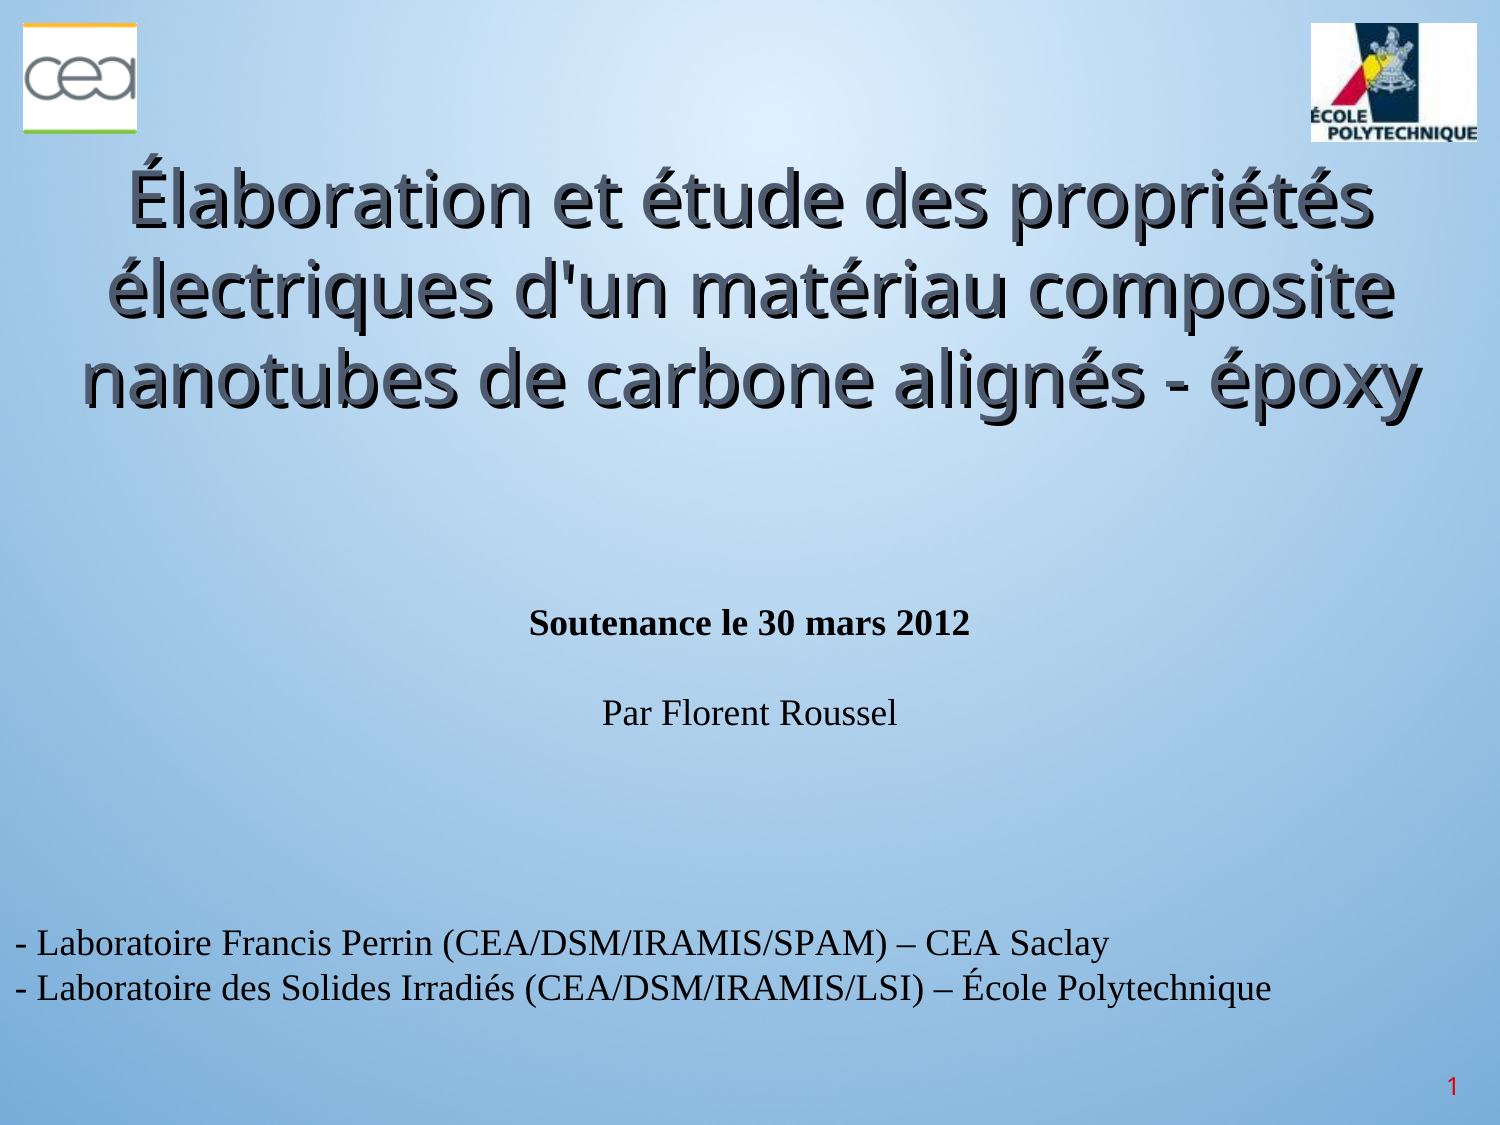

# Élaboration et étude des propriétés électriques d'un matériau composite nanotubes de carbone alignés - époxy
Soutenance le 30 mars 2012
Par Florent Roussel
- Laboratoire Francis Perrin (CEA/DSM/IRAMIS/SPAM) – CEA Saclay
- Laboratoire des Solides Irradiés (CEA/DSM/IRAMIS/LSI) – École Polytechnique